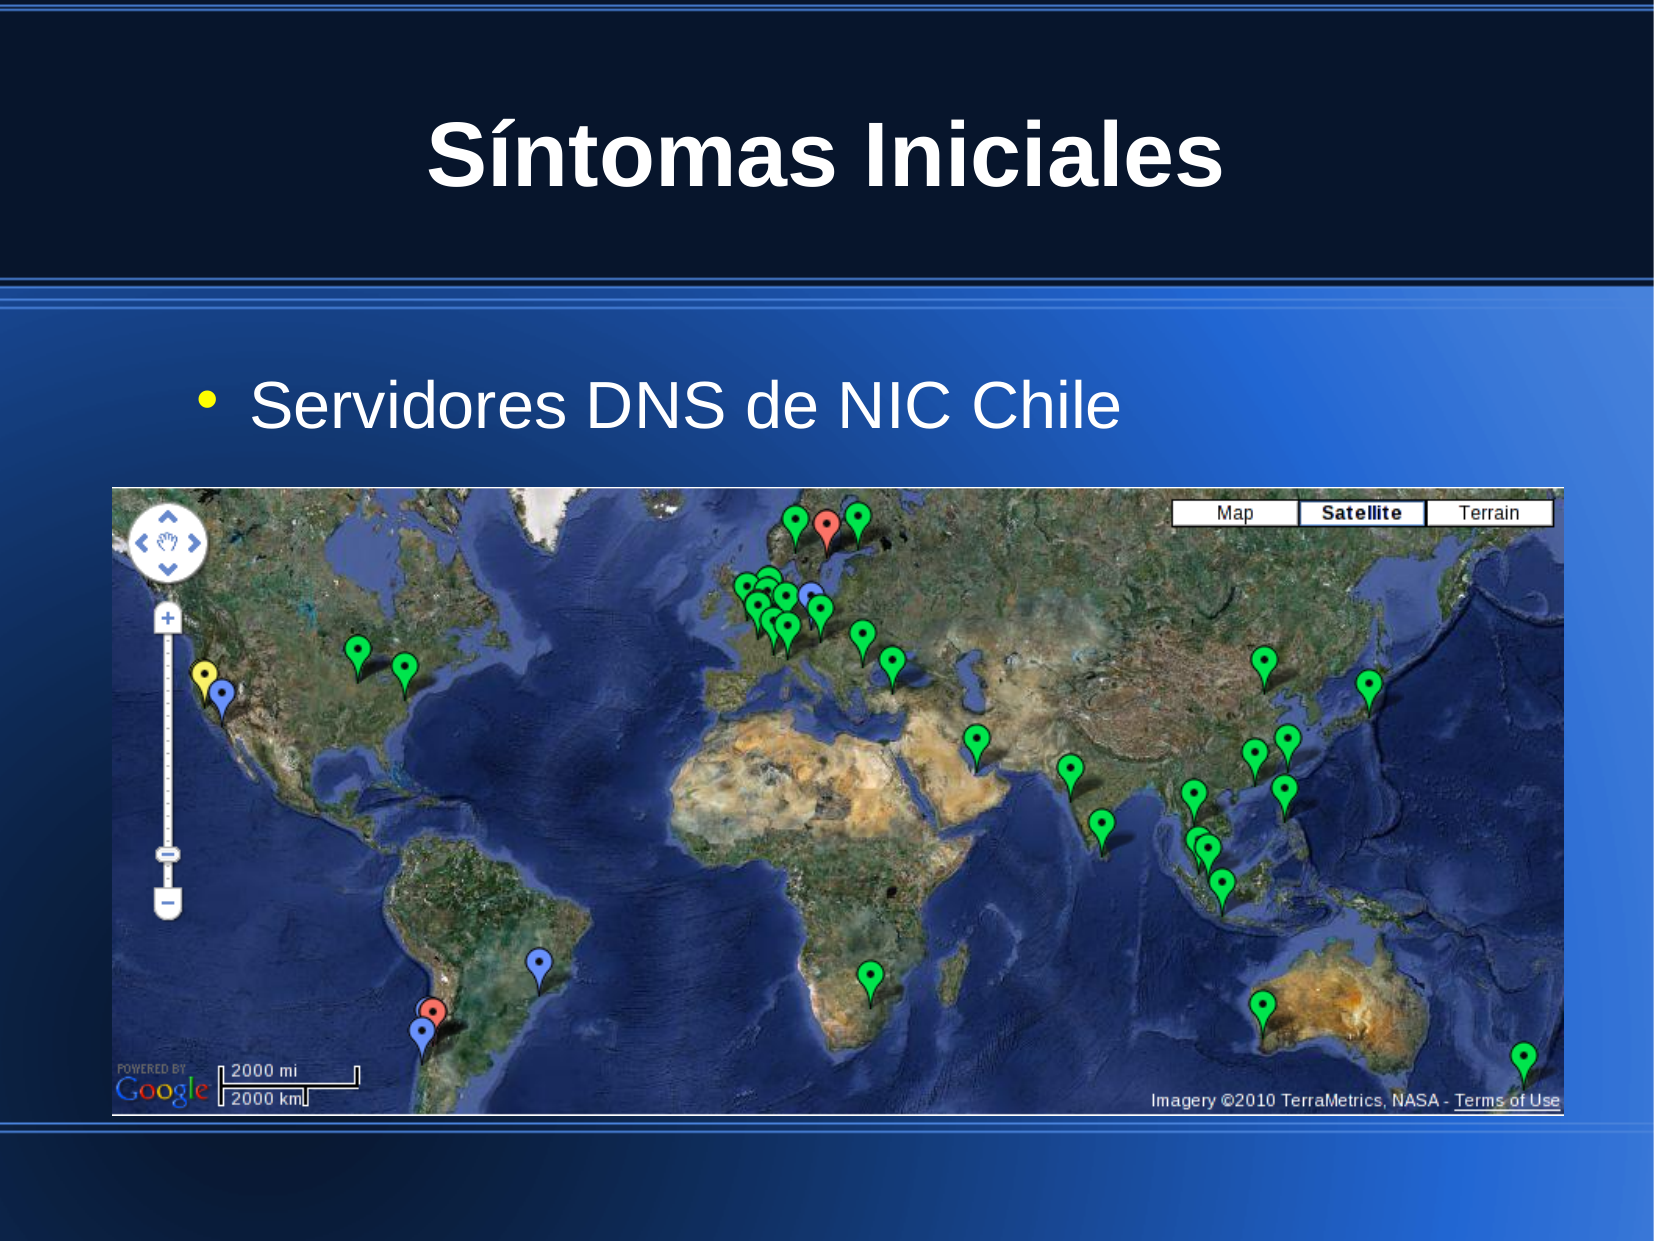

# Síntomas Iniciales
Servidores DNS de NIC Chile